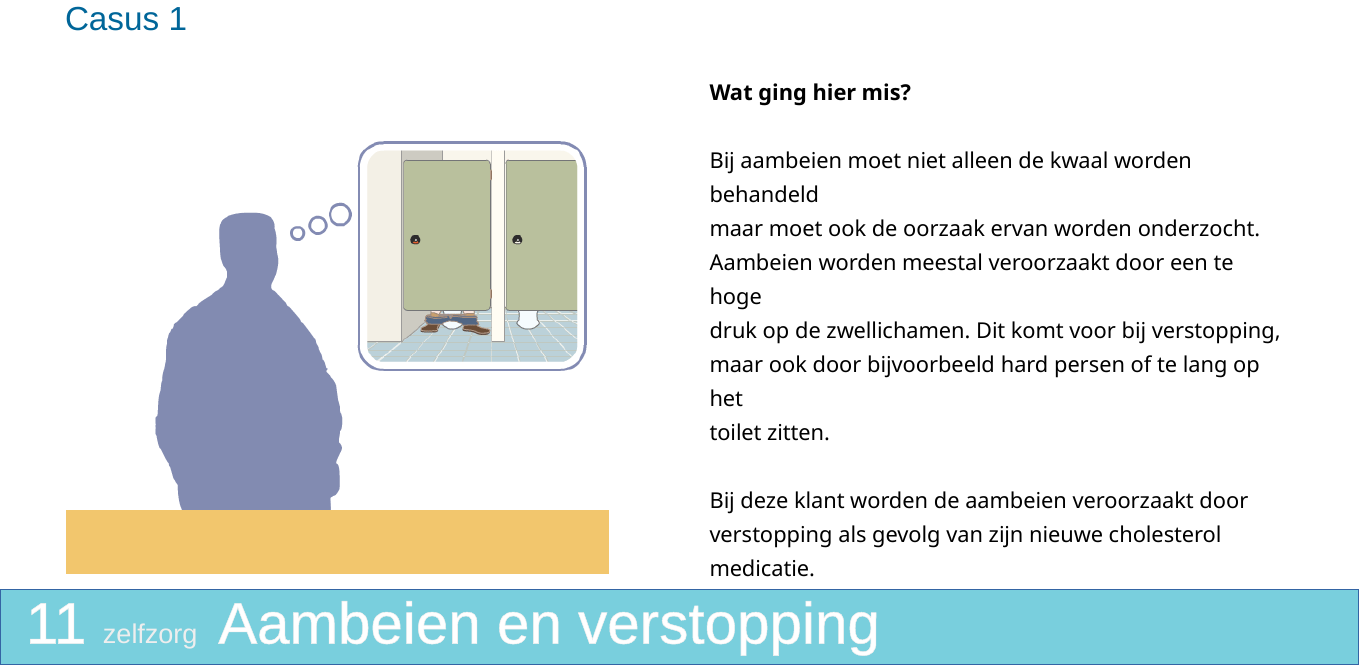

Casus 1
Wat ging hier mis?
Bij aambeien moet niet alleen de kwaal worden behandeld
maar moet ook de oorzaak ervan worden onderzocht.
Aambeien worden meestal veroorzaakt door een te hoge
druk op de zwellichamen. Dit komt voor bij verstopping,
maar ook door bijvoorbeeld hard persen of te lang op het
toilet zitten.
Bij deze klant worden de aambeien veroorzaakt door
verstopping als gevolg van zijn nieuwe cholesterol
medicatie.
Bij aambeien is het dus handig om te controleren of de klant kort geleden is gestart met een nieuw geneesmiddel en of dit middel mogelijk verstopping veroorzaakt. In dit geval had de verstopping daarmee twee weken eerder kunnen worden verholpen.
# 11 zelfzorg Aambeien en verstopping
september 2020